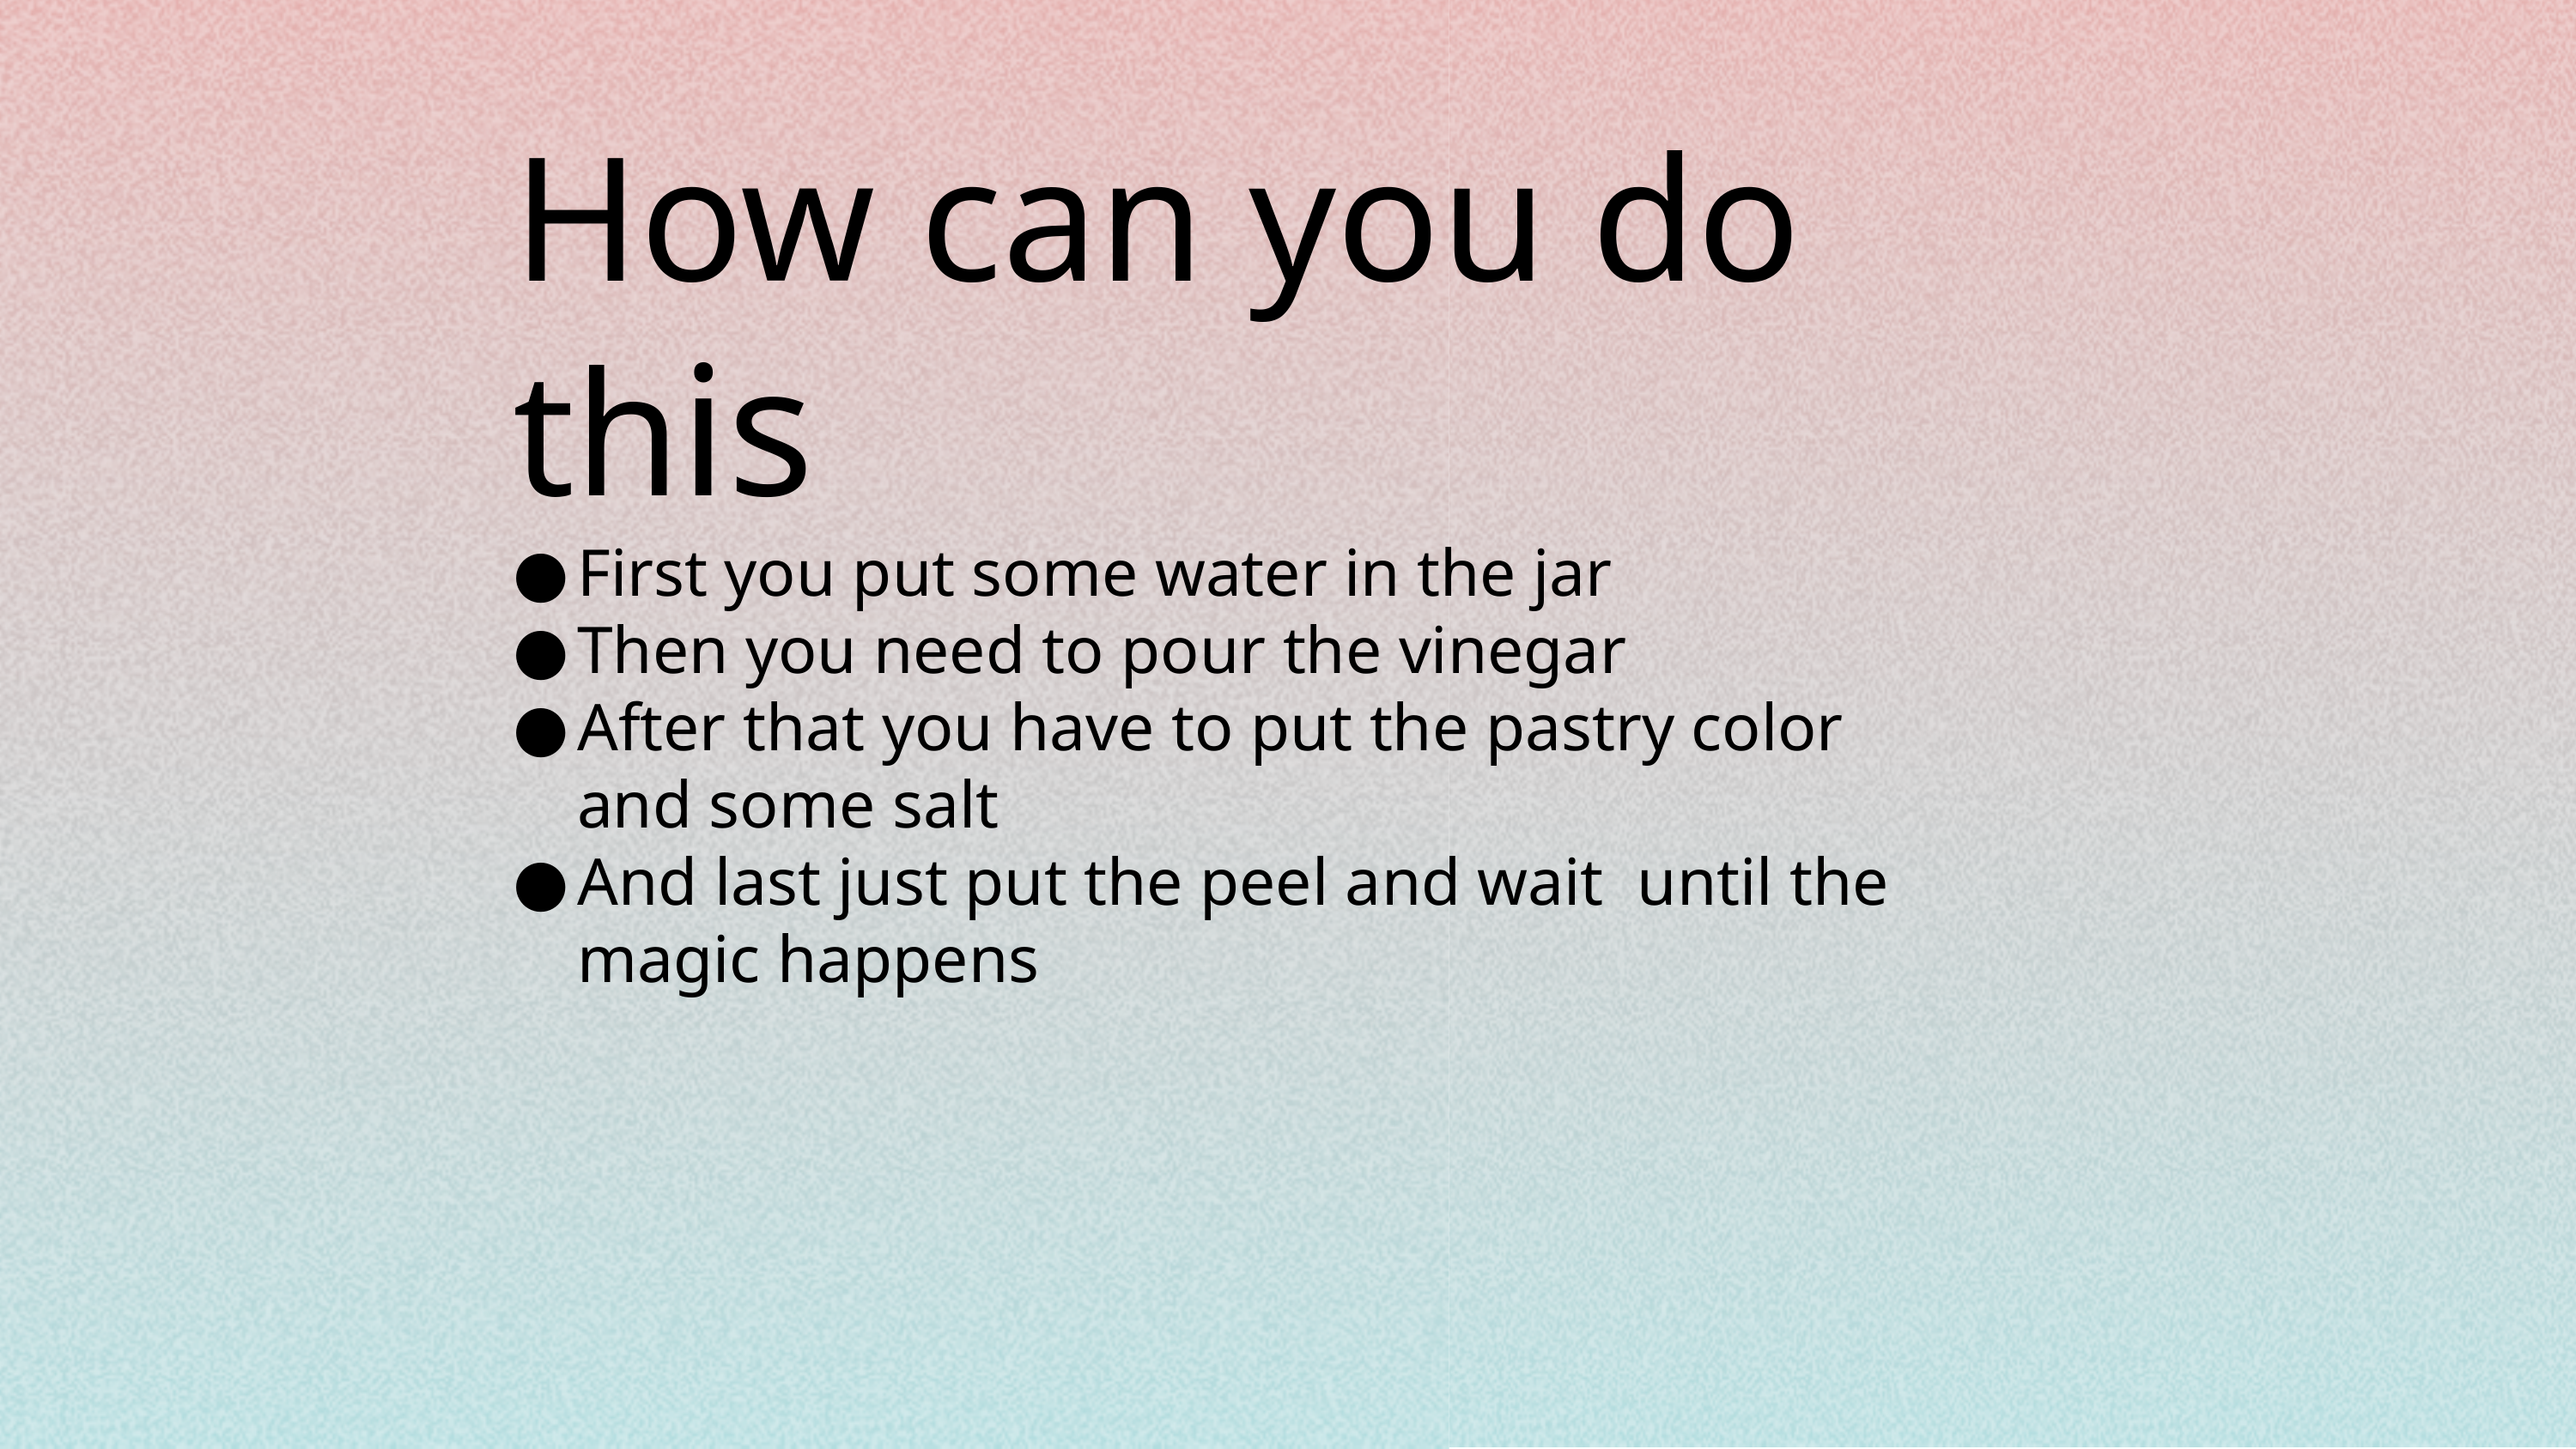

How can you do this
First you put some water in the jar
Then you need to pour the vinegar
After that you have to put the pastry color and some salt
And last just put the peel and wait until the magic happens